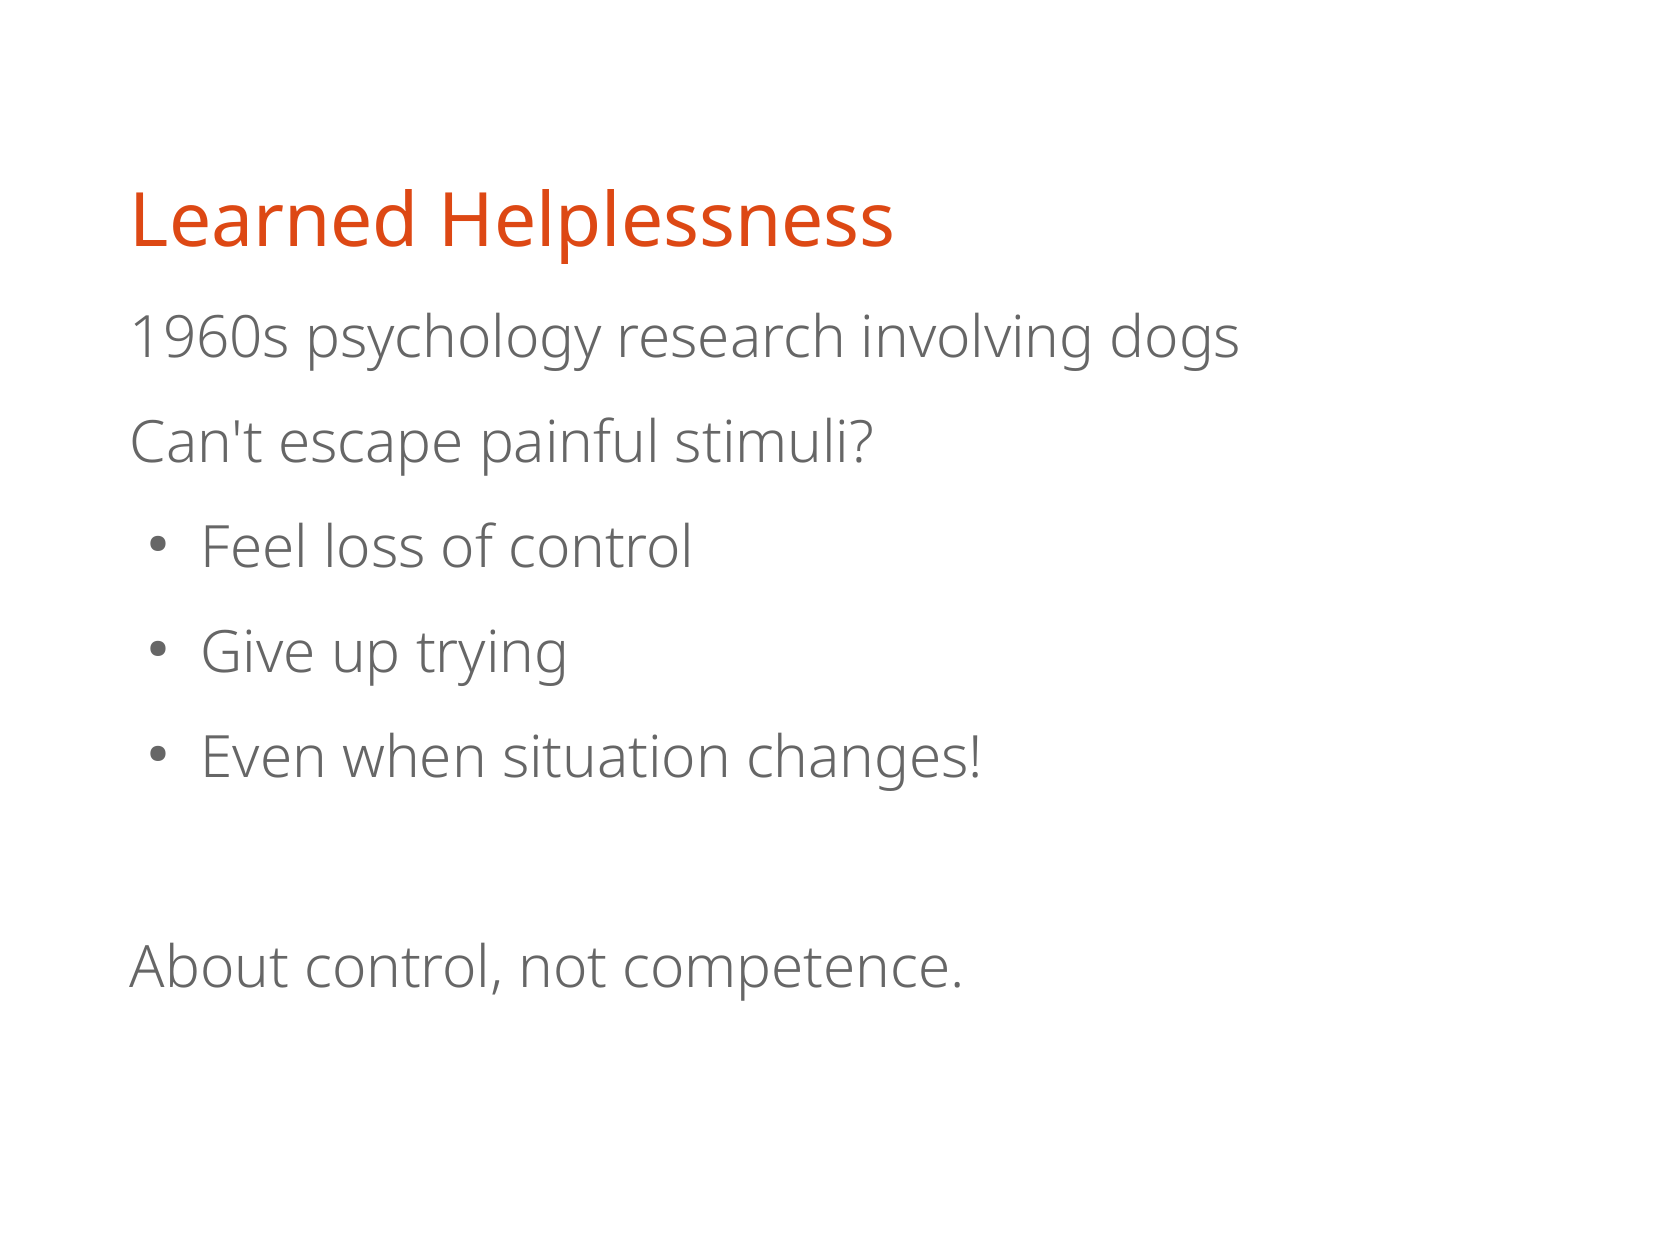

# Learned Helplessness
1960s psychology research involving dogs
Can't escape painful stimuli?
Feel loss of control
Give up trying
Even when situation changes!
About control, not competence.